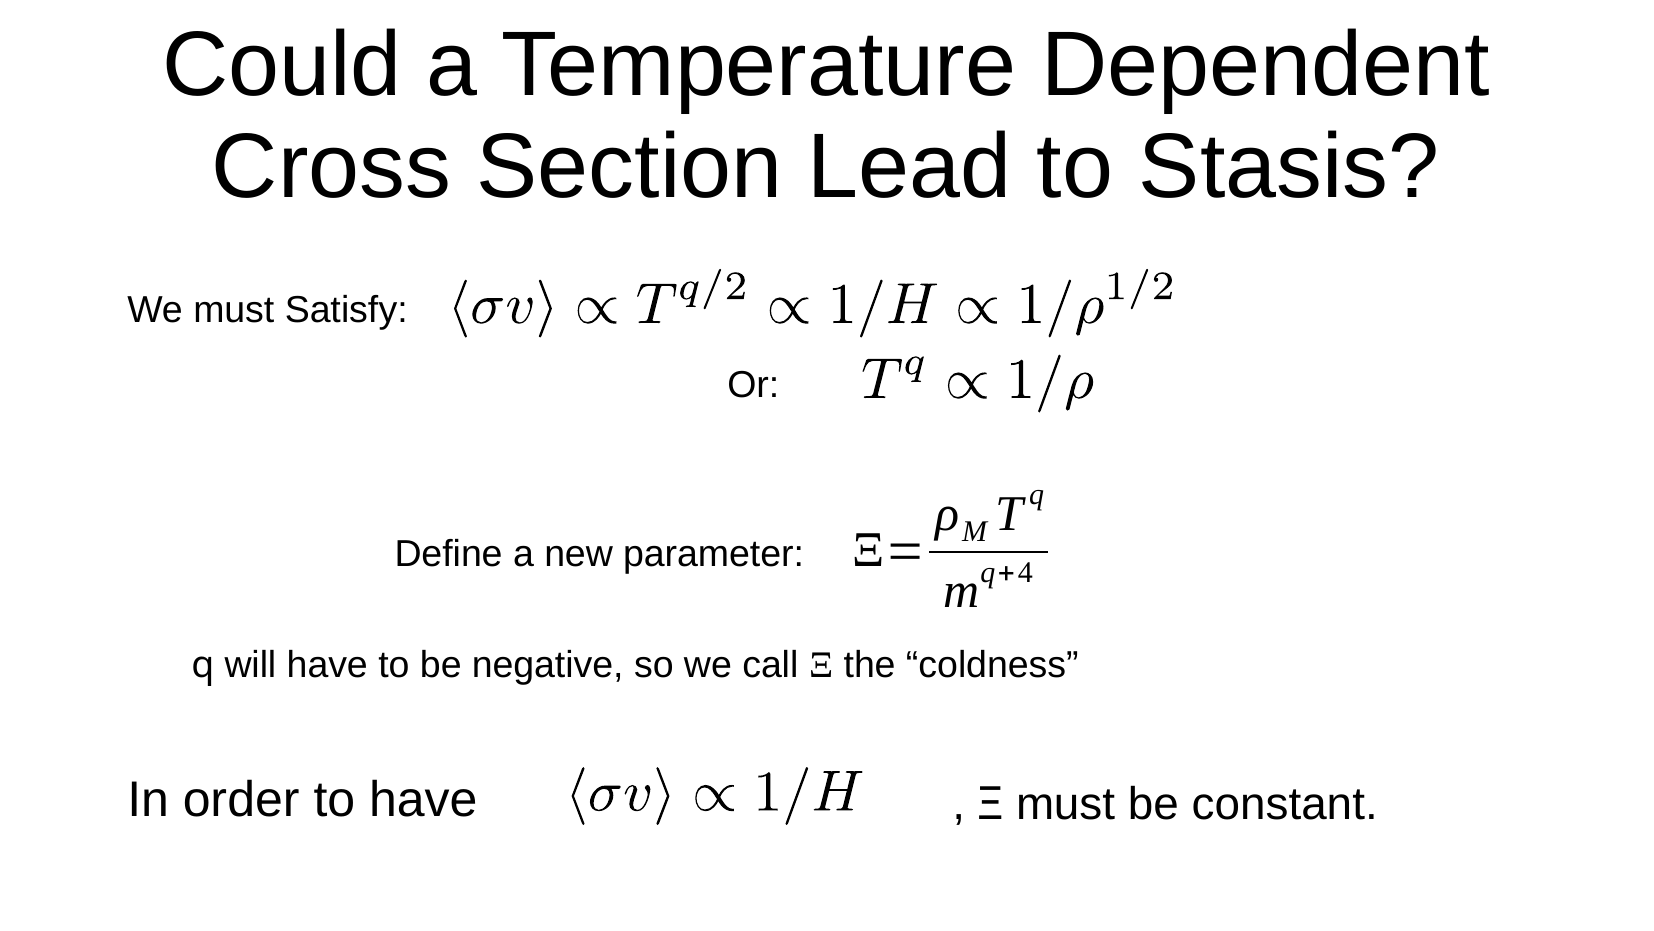

# Could a Temperature Dependent Cross Section Lead to Stasis?
We must Satisfy:
Or:
Define a new parameter:
q will have to be negative, so we call Ξ the “coldness”
In order to have
, Ξ must be constant.